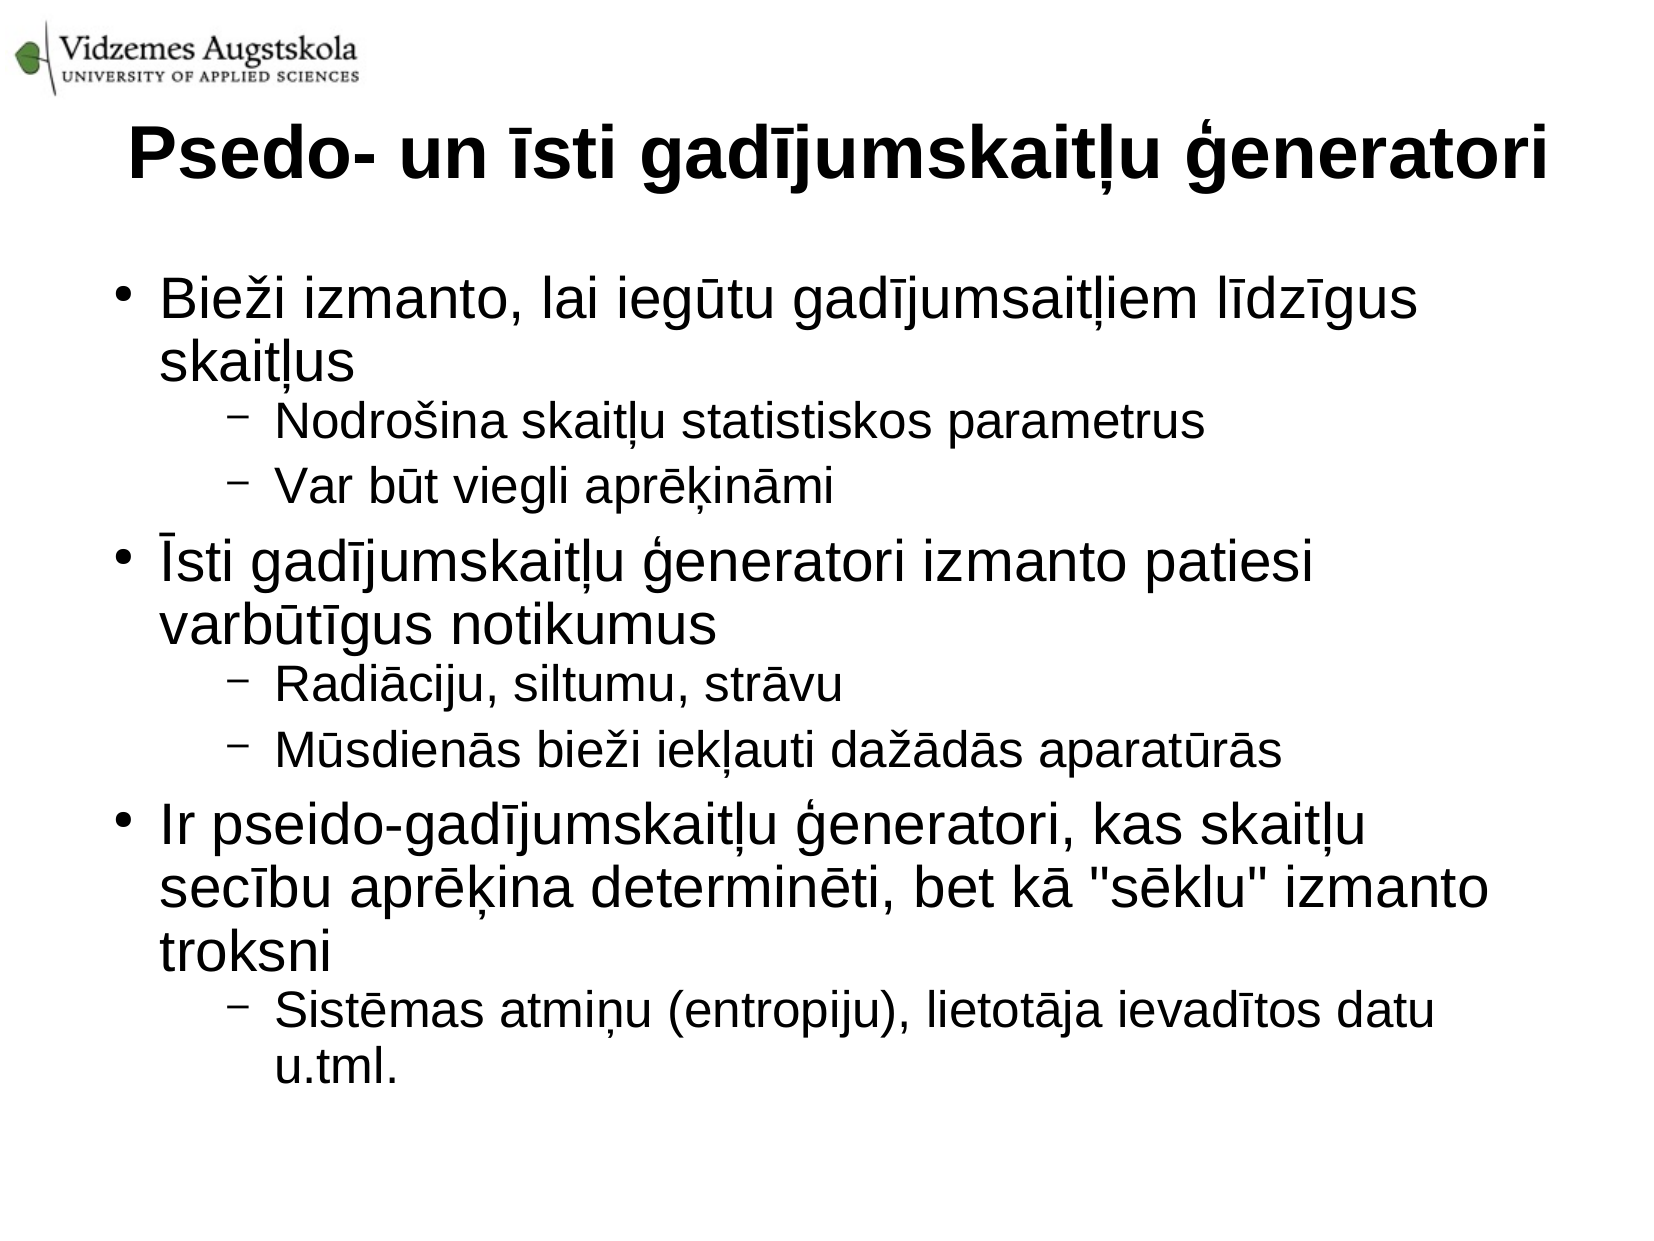

# Psedo- un īsti gadījumskaitļu ģeneratori
Bieži izmanto, lai iegūtu gadījumsaitļiem līdzīgus skaitļus
Nodrošina skaitļu statistiskos parametrus
Var būt viegli aprēķināmi
Īsti gadījumskaitļu ģeneratori izmanto patiesi varbūtīgus notikumus
Radiāciju, siltumu, strāvu
Mūsdienās bieži iekļauti dažādās aparatūrās
Ir pseido-gadījumskaitļu ģeneratori, kas skaitļu secību aprēķina determinēti, bet kā "sēklu" izmanto troksni
Sistēmas atmiņu (entropiju), lietotāja ievadītos datu u.tml.